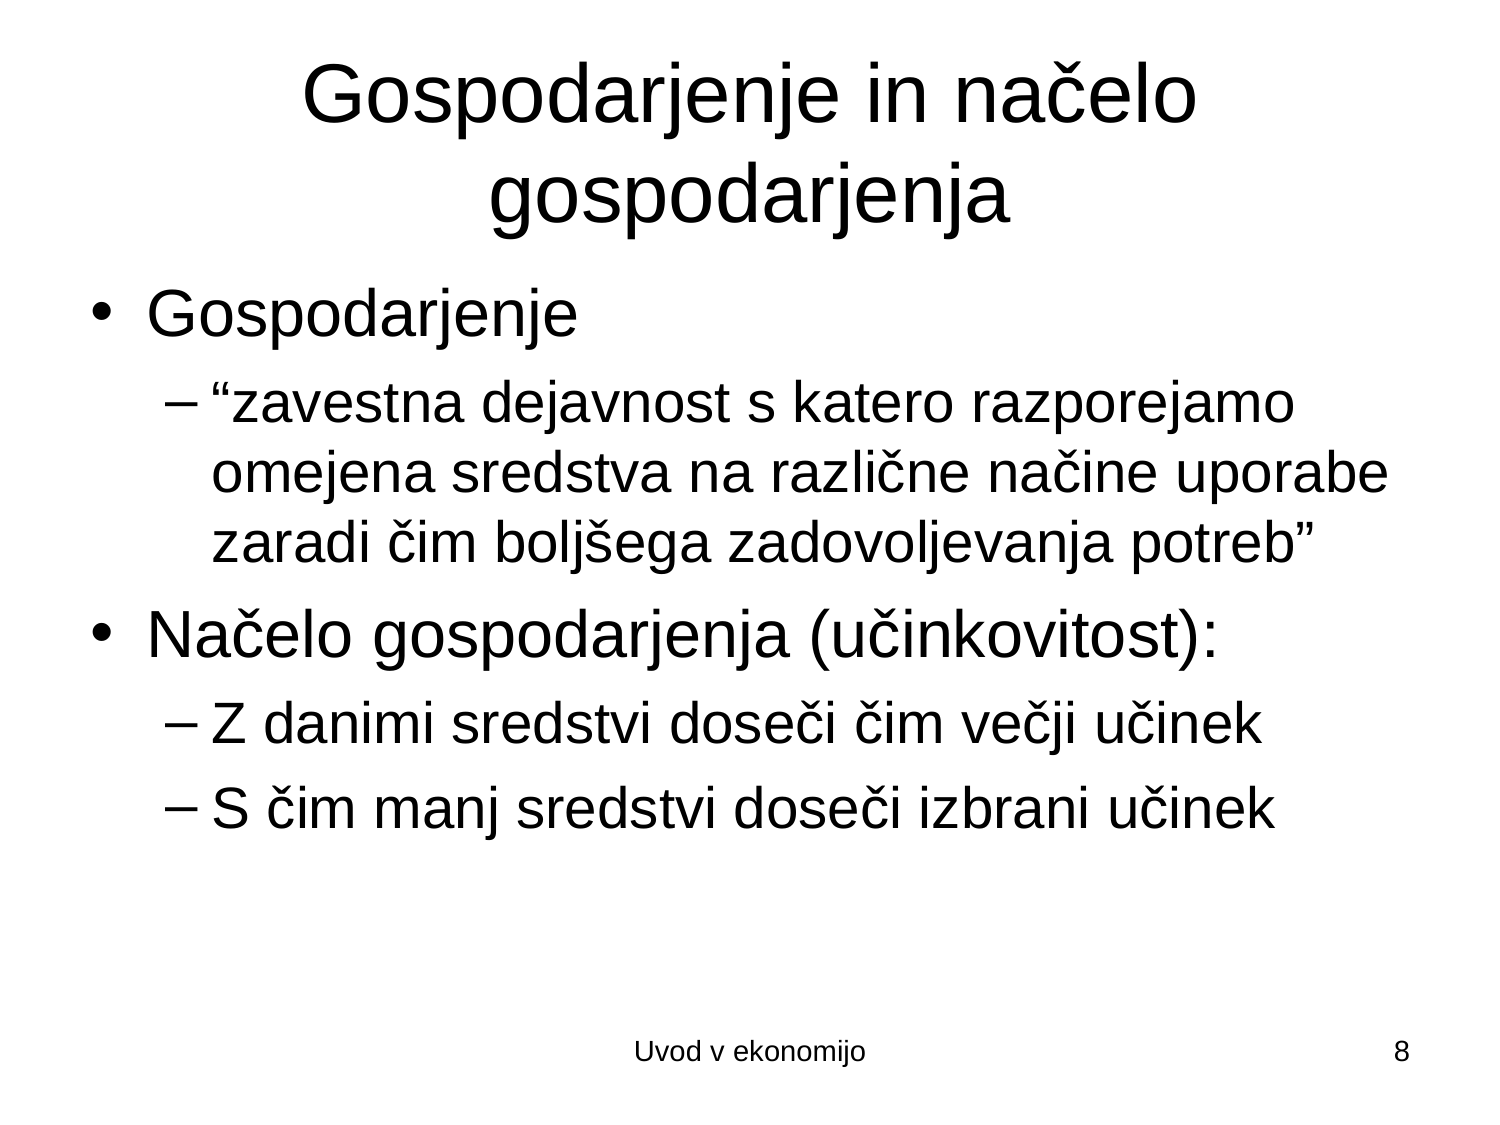

# Gospodarjenje in načelo gospodarjenja
Gospodarjenje
“zavestna dejavnost s katero razporejamo omejena sredstva na različne načine uporabe zaradi čim boljšega zadovoljevanja potreb”
Načelo gospodarjenja (učinkovitost):
Z danimi sredstvi doseči čim večji učinek
S čim manj sredstvi doseči izbrani učinek
Uvod v ekonomijo